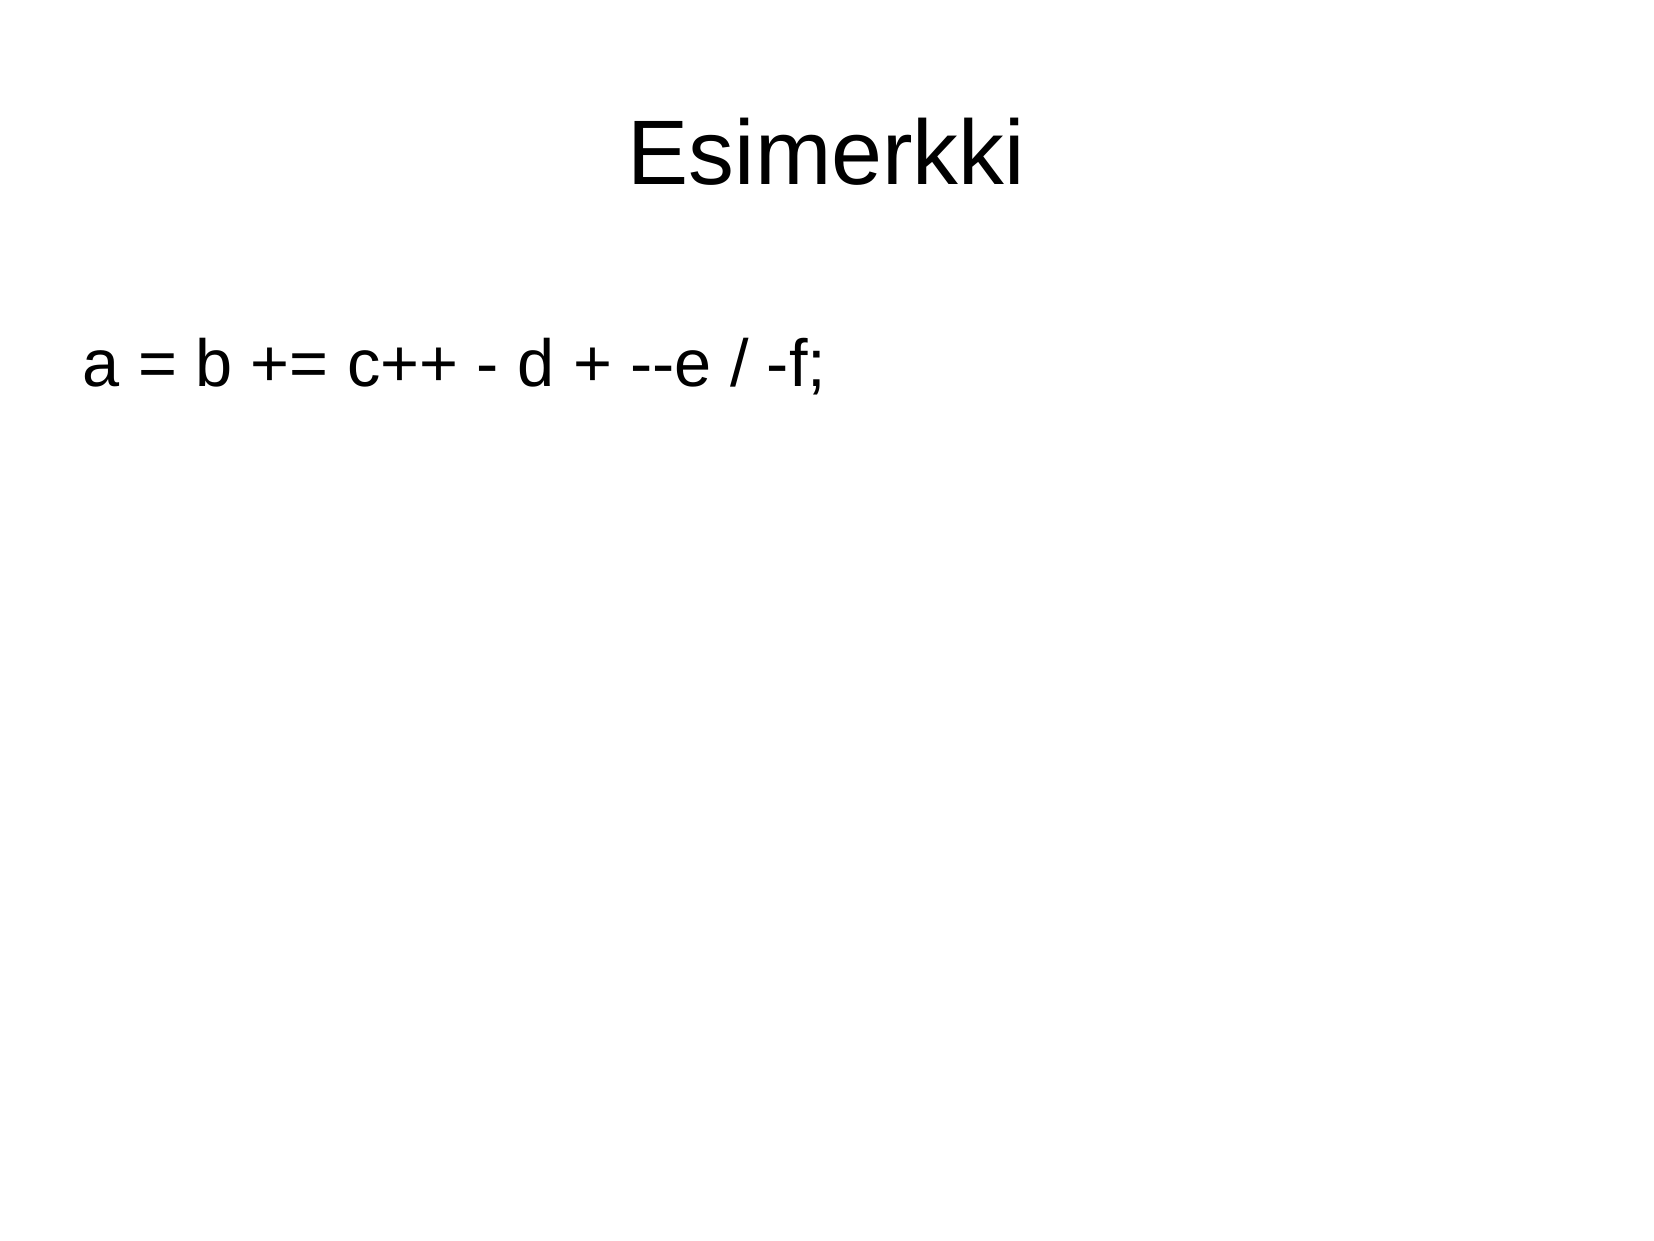

# Esimerkki
a = b += c++ - d + --e / -f;